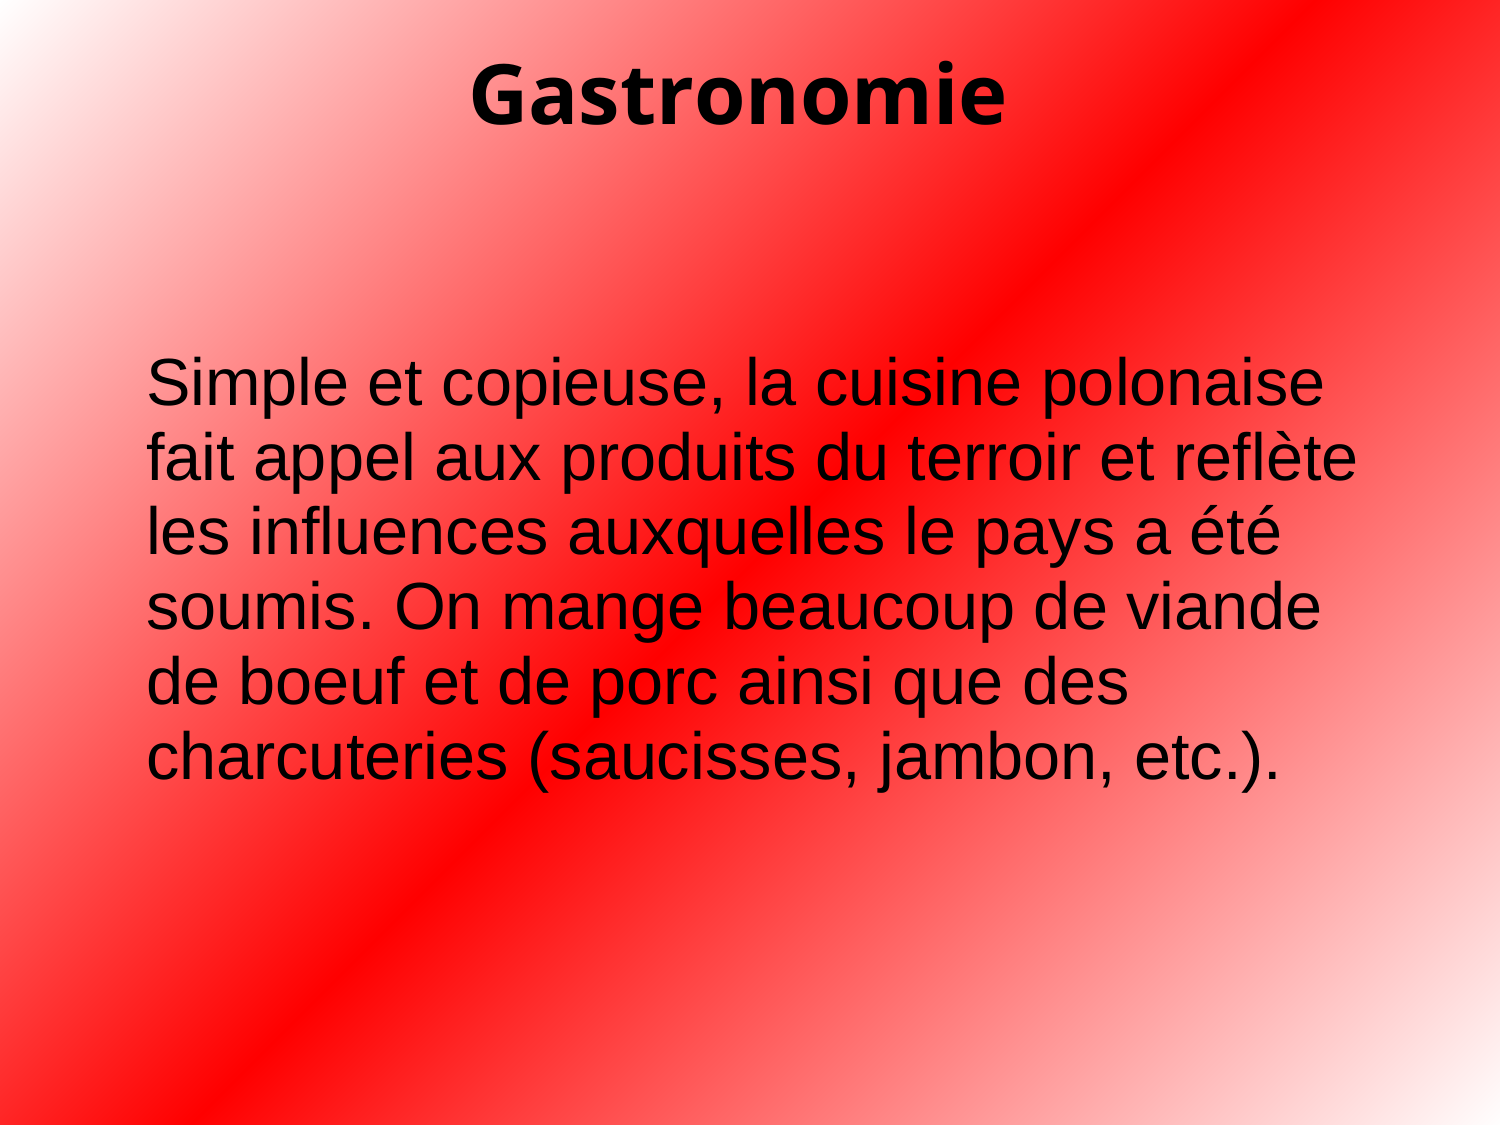

# Gastronomie
Simple et copieuse, la cuisine polonaise fait appel aux produits du terroir et reflète les influences auxquelles le pays a été soumis. On mange beaucoup de viande de boeuf et de porc ainsi que des charcuteries (saucisses, jambon, etc.).